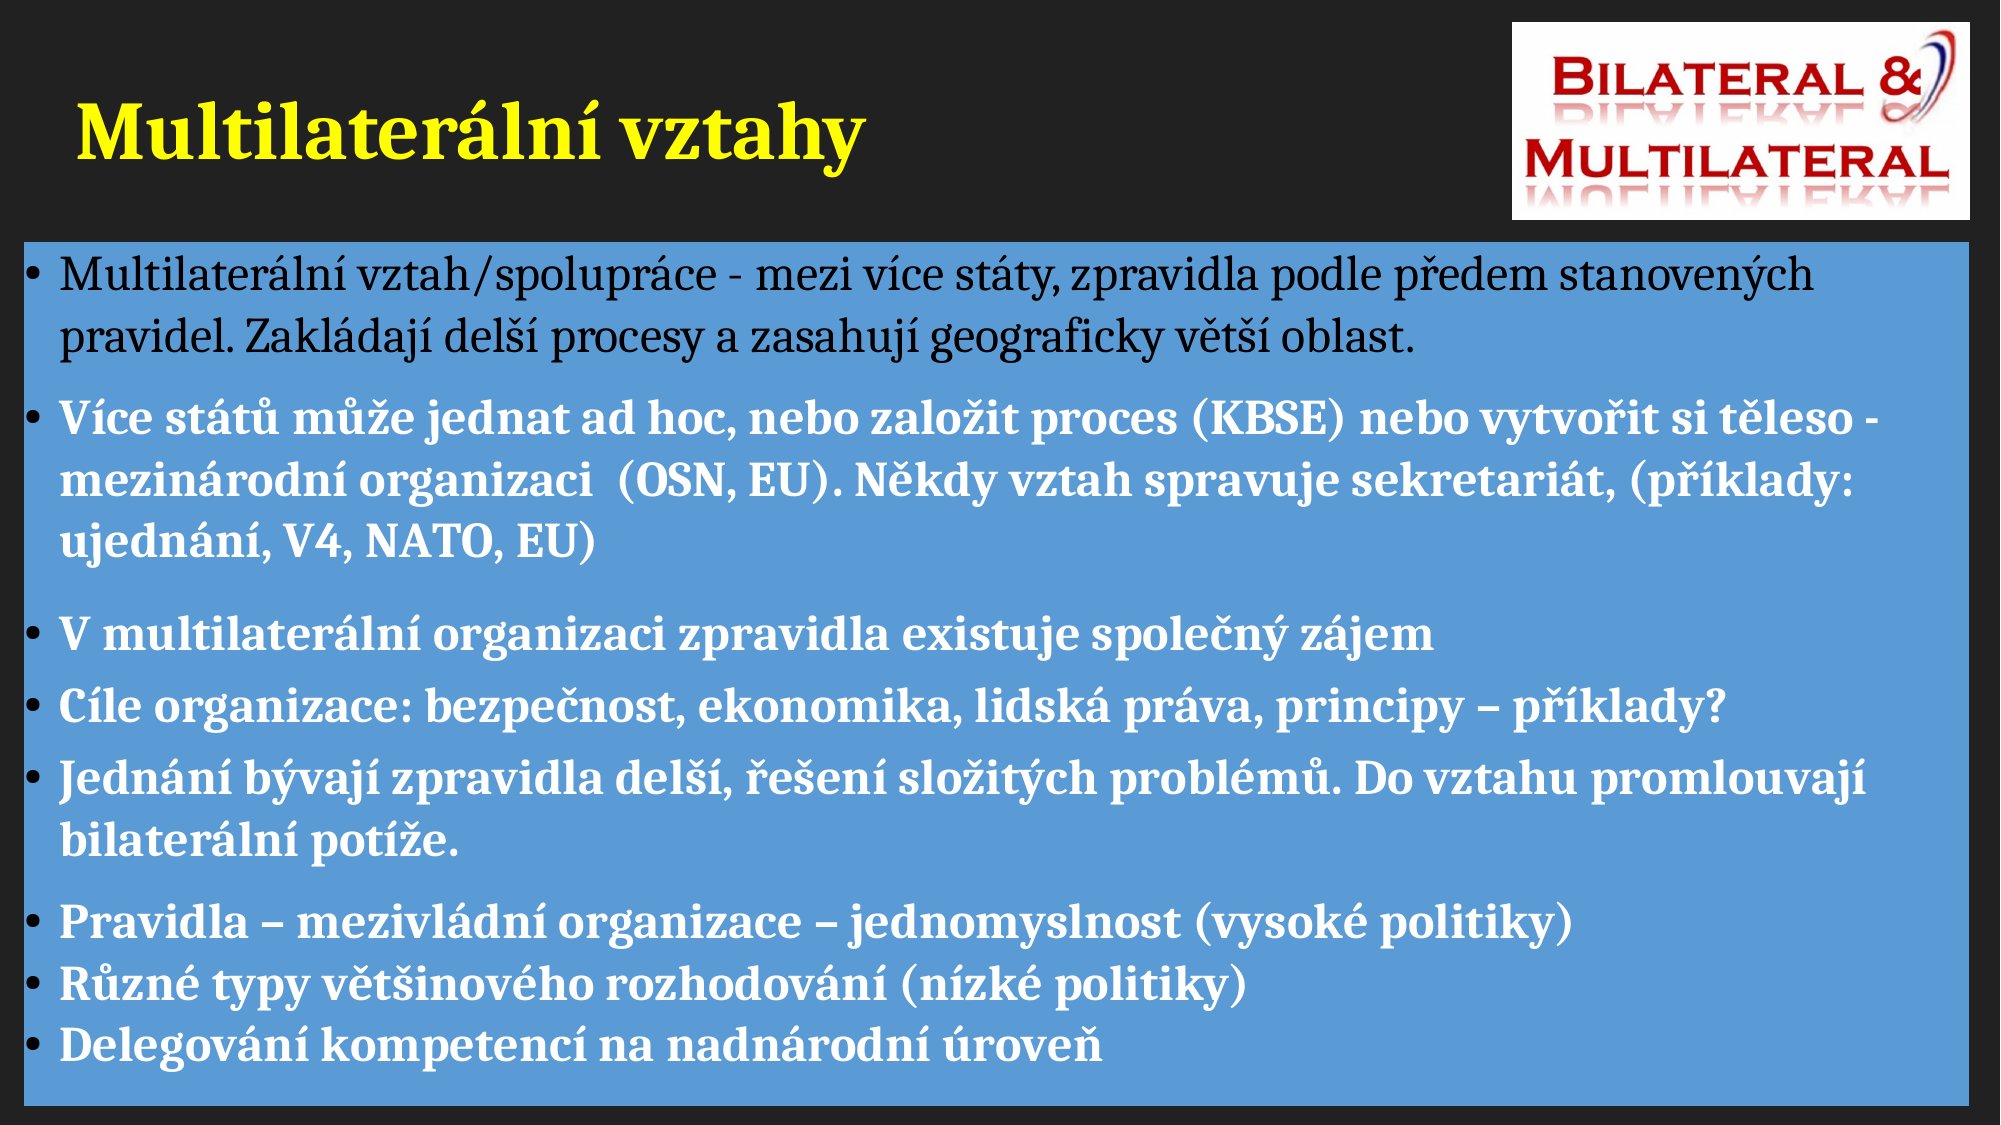

Multilaterální vztahy
| Multilaterální vztah/spolupráce - mezi více státy, zpravidla podle předem stanovených pravidel. Zakládají delší procesy a zasahují geograficky větší oblast. |
| --- |
| Více států může jednat ad hoc, nebo založit proces (KBSE) nebo vytvořit si těleso - mezinárodní organizaci (OSN, EU). Někdy vztah spravuje sekretariát, (příklady: ujednání, V4, NATO, EU) |
| V multilaterální organizaci zpravidla existuje společný zájem |
| Cíle organizace: bezpečnost, ekonomika, lidská práva, principy – příklady? |
| Jednání bývají zpravidla delší, řešení složitých problémů. Do vztahu promlouvají bilaterální potíže. |
| Pravidla – mezivládní organizace – jednomyslnost (vysoké politiky) Různé typy většinového rozhodování (nízké politiky) Delegování kompetencí na nadnárodní úroveň |